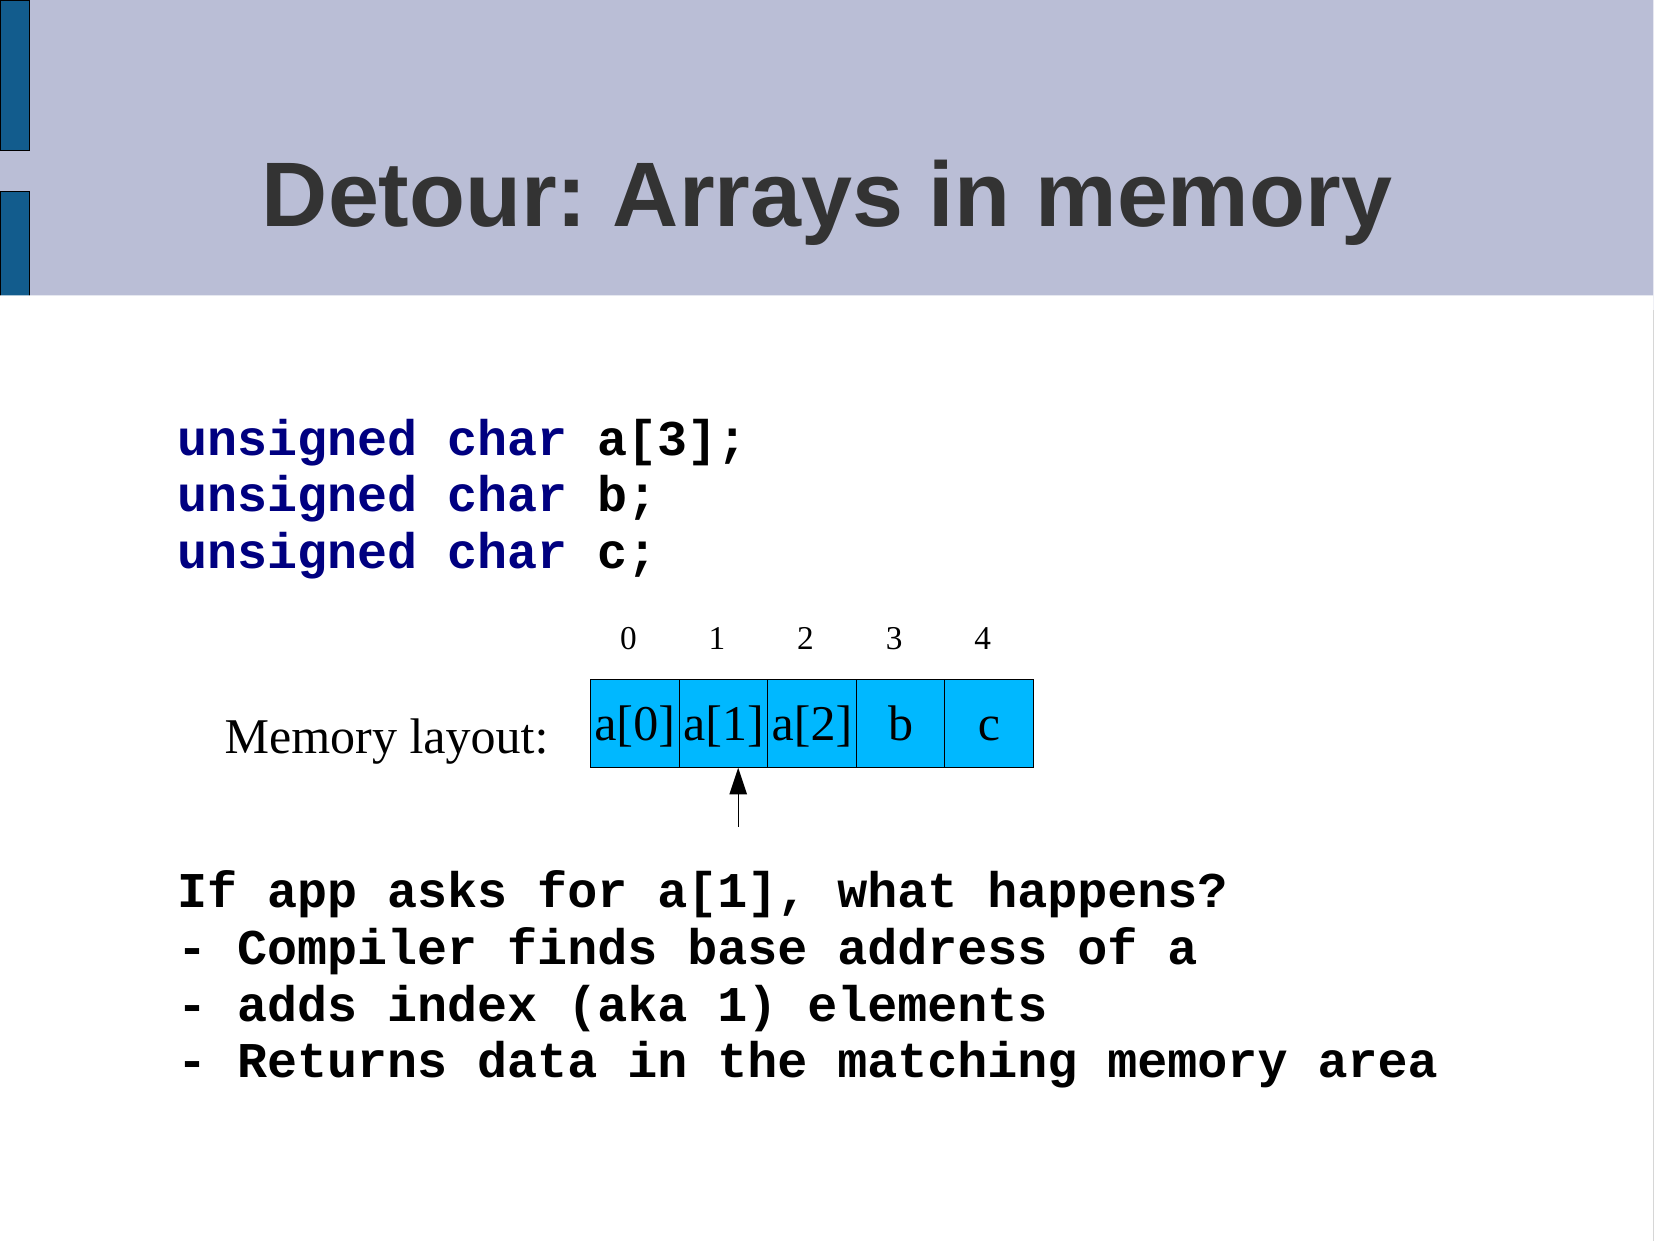

# Detour: Arrays in memory
unsigned char a[3];
unsigned char b;
unsigned char c;
If app asks for a[1], what happens?
- Compiler finds base address of a
- adds index (aka 1) elements
- Returns data in the matching memory area
0
1
2
3
4
a[0]
a[1]
a[2]
b
c
Memory layout: